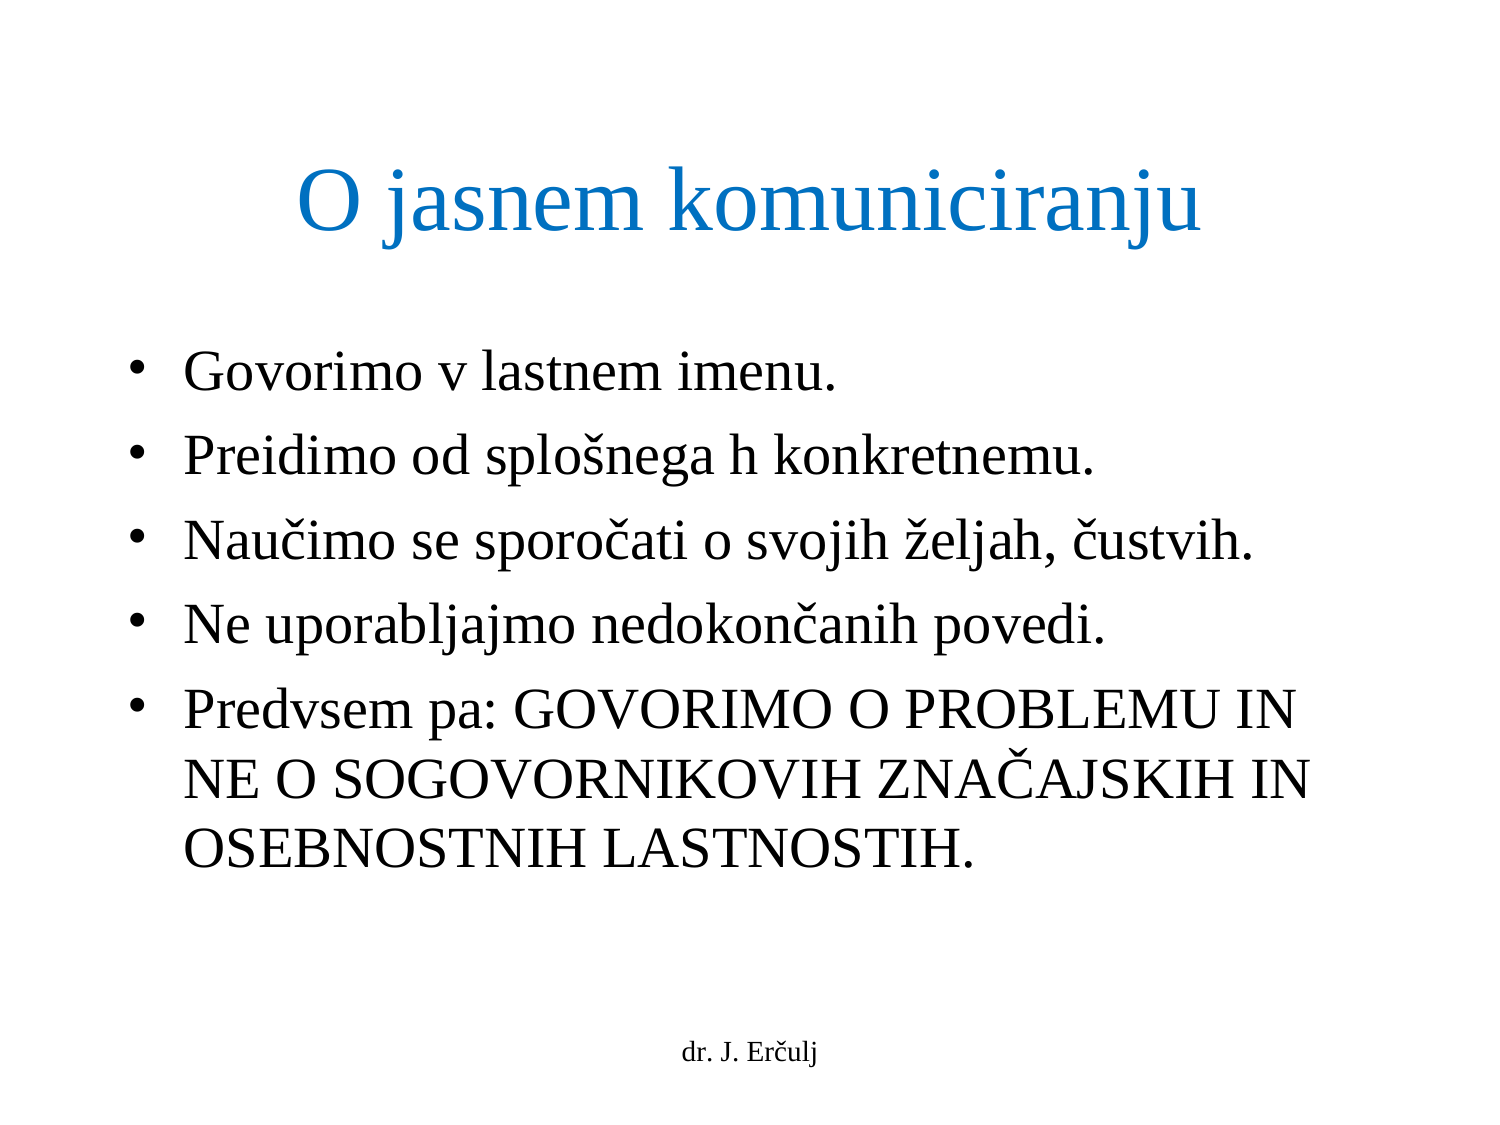

# O jasnem komuniciranju
Govorimo v lastnem imenu.
Preidimo od splošnega h konkretnemu.
Naučimo se sporočati o svojih željah, čustvih.
Ne uporabljajmo nedokončanih povedi.
Predvsem pa: GOVORIMO O PROBLEMU IN NE O SOGOVORNIKOVIH ZNAČAJSKIH IN OSEBNOSTNIH LASTNOSTIH.
dr. J. Erčulj